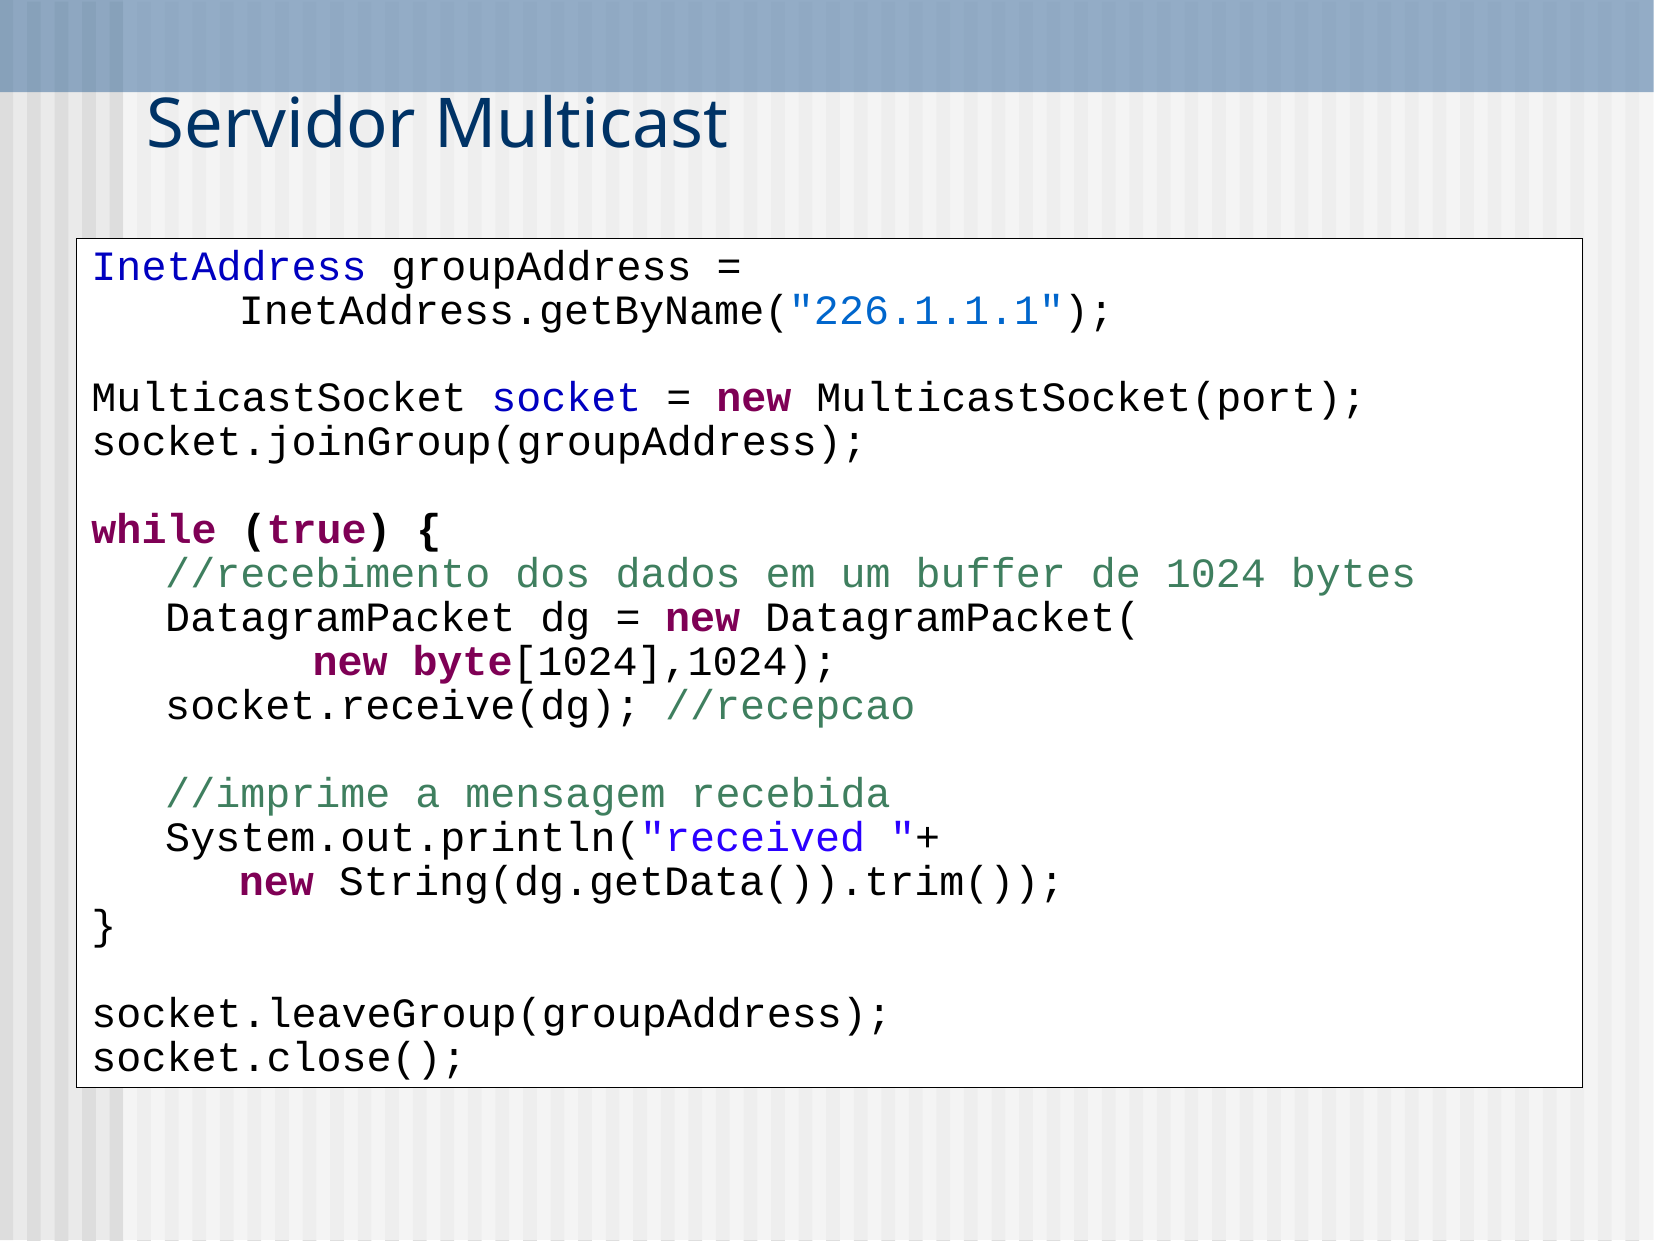

# Servidor Multicast
InetAddress groupAddress =
		InetAddress.getByName("226.1.1.1");
MulticastSocket socket = new MulticastSocket(port);
socket.joinGroup(groupAddress);
while (true) {
	//recebimento dos dados em um buffer de 1024 bytes
	DatagramPacket dg = new DatagramPacket(
			new byte[1024],1024);
	socket.receive(dg); //recepcao
	//imprime a mensagem recebida
	System.out.println("received "+
		new String(dg.getData()).trim());
}
socket.leaveGroup(groupAddress);
socket.close();